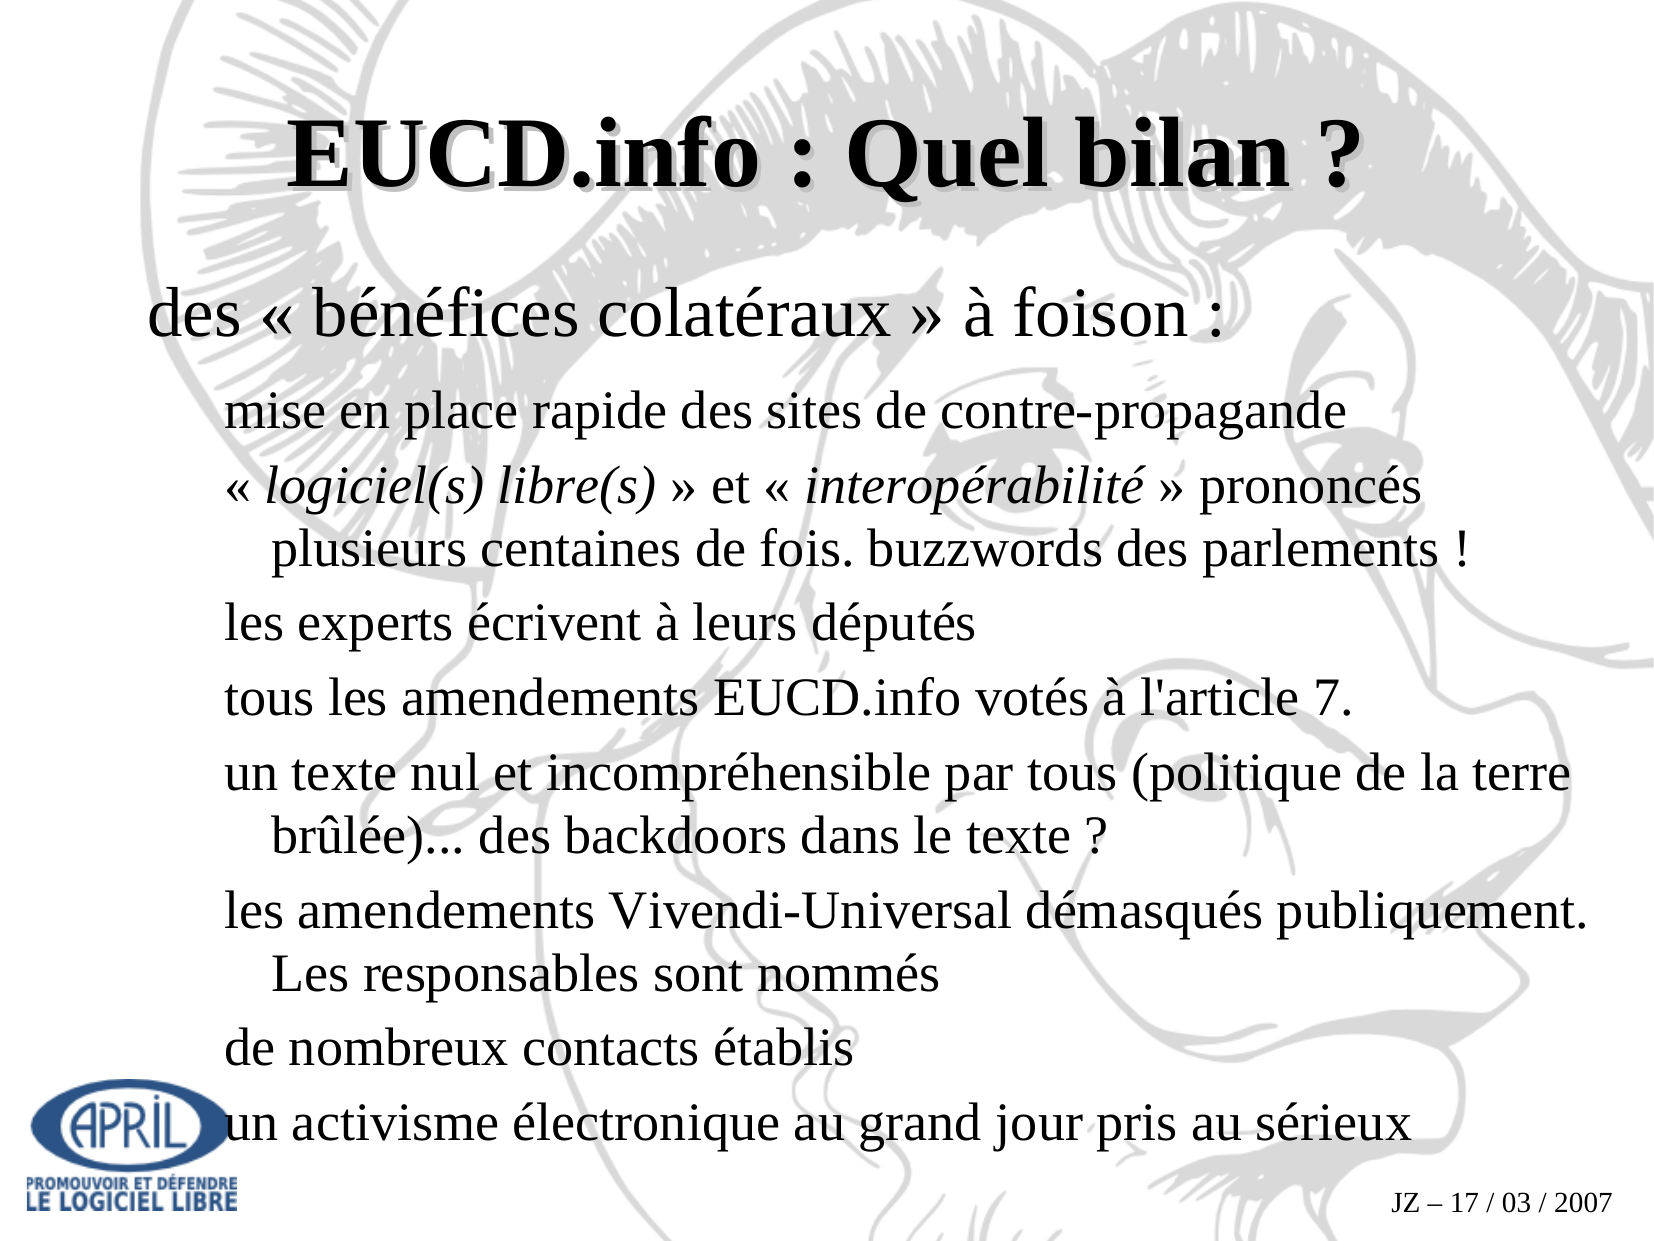

# EUCD.info : Quel bilan ?
des « bénéfices colatéraux » à foison :
mise en place rapide des sites de contre-propagande
« logiciel(s) libre(s) » et « interopérabilité » prononcés plusieurs centaines de fois. buzzwords des parlements !
les experts écrivent à leurs députés
tous les amendements EUCD.info votés à l'article 7.
un texte nul et incompréhensible par tous (politique de la terre brûlée)... des backdoors dans le texte ?
les amendements Vivendi-Universal démasqués publiquement. Les responsables sont nommés
de nombreux contacts établis
un activisme électronique au grand jour pris au sérieux